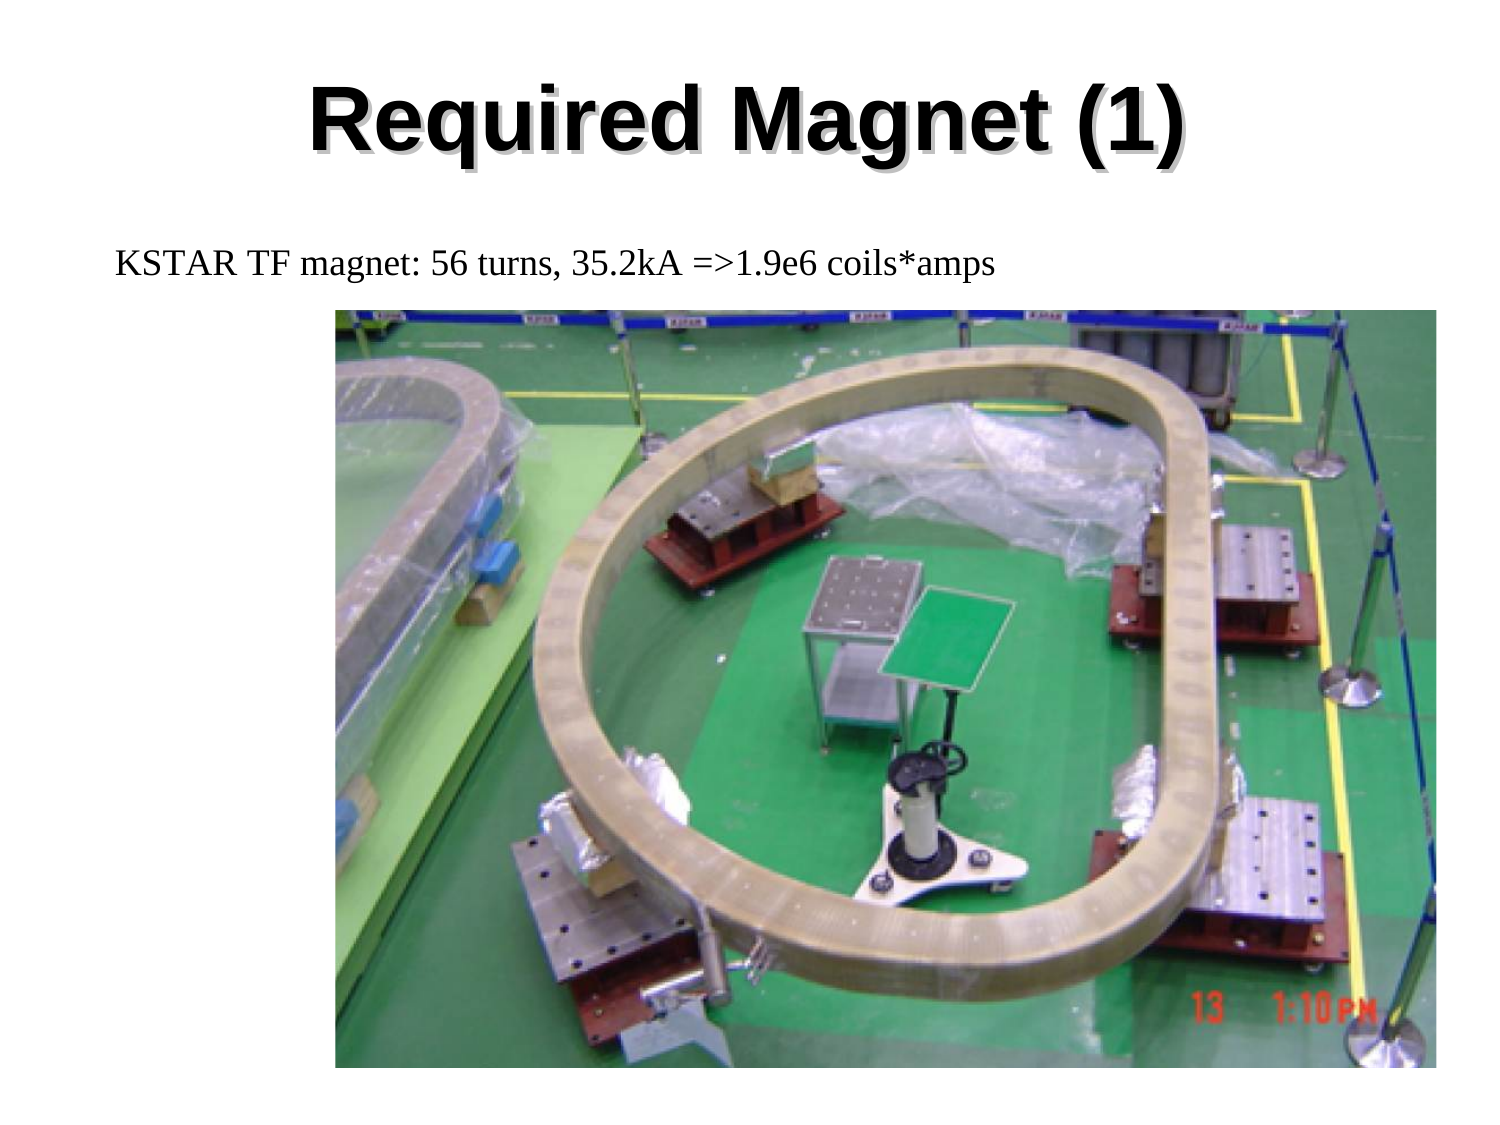

# Required Magnet (1)
KSTAR TF magnet: 56 turns, 35.2kA =>1.9e6 coils*amps